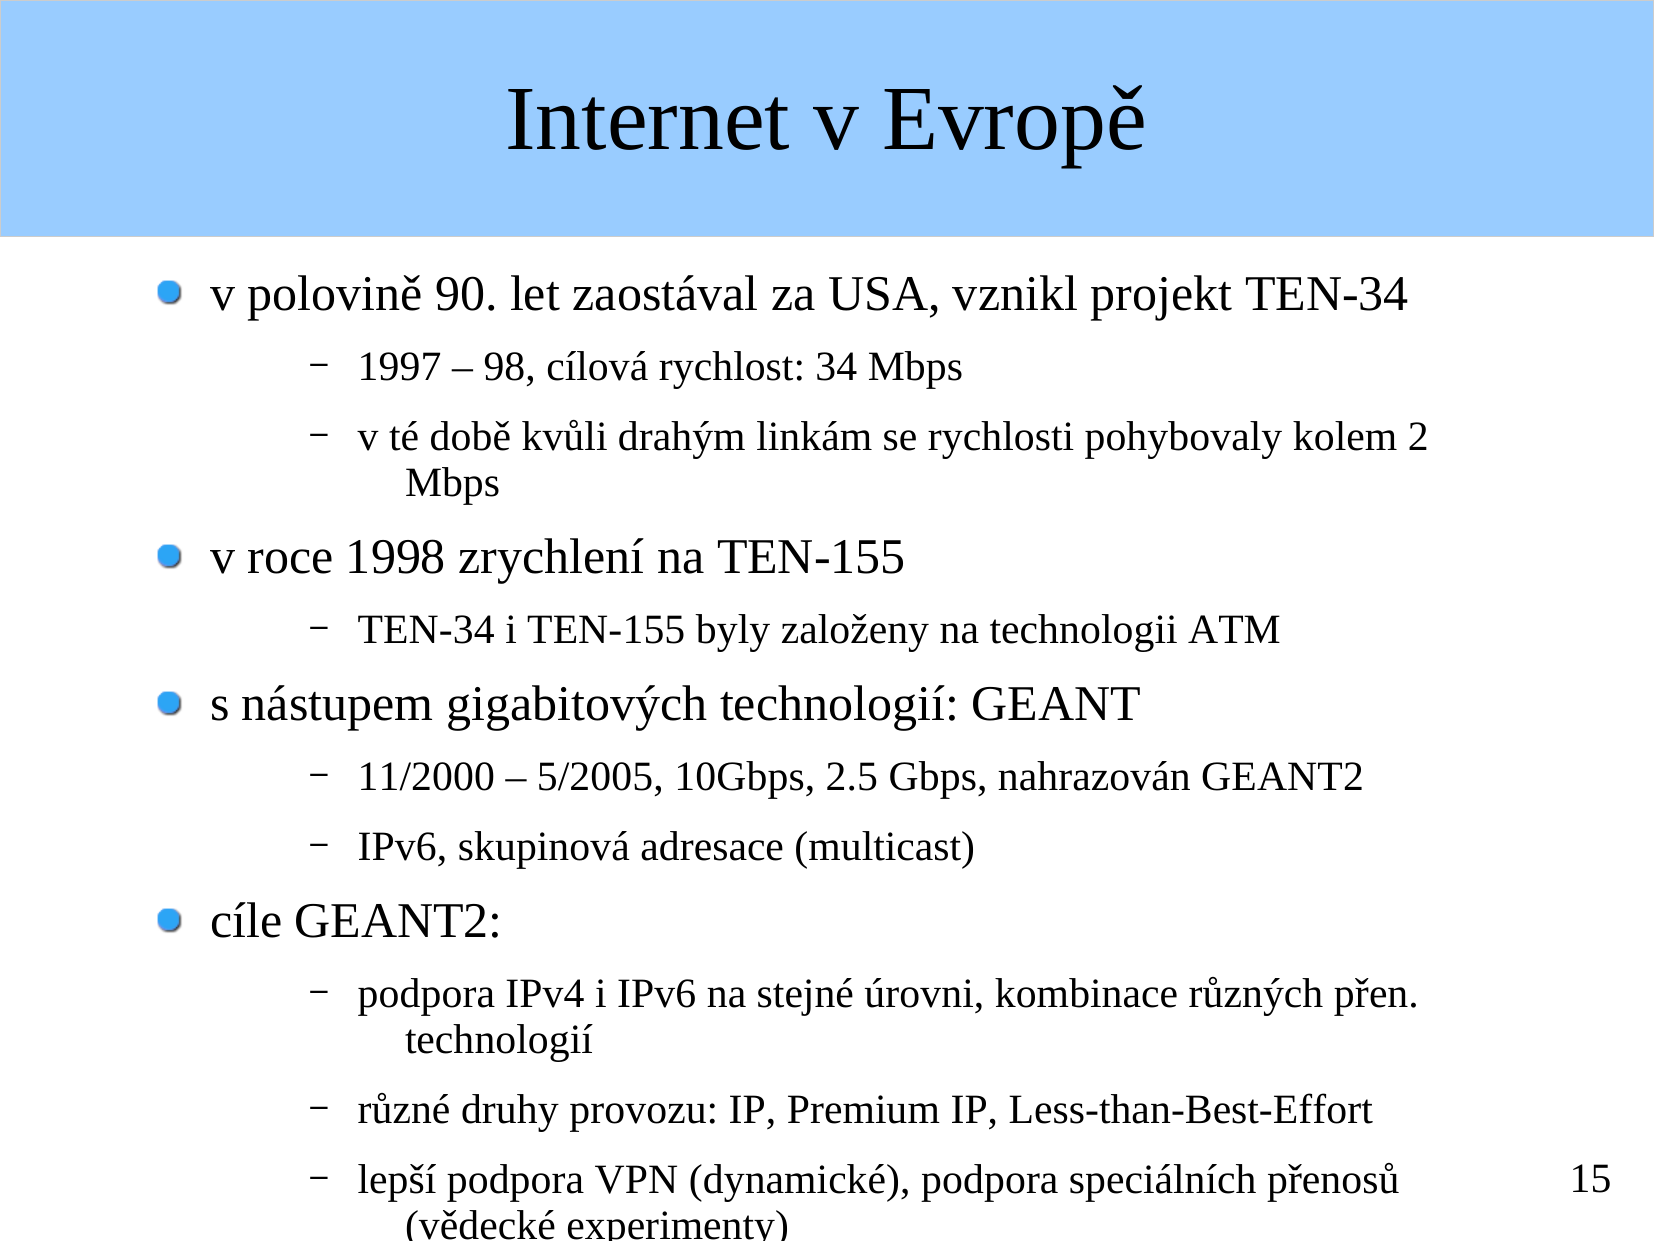

# Internet v Evropě
v polovině 90. let zaostával za USA, vznikl projekt TEN-34
1997 – 98, cílová rychlost: 34 Mbps
v té době kvůli drahým linkám se rychlosti pohybovaly kolem 2 Mbps
v roce 1998 zrychlení na TEN-155
TEN-34 i TEN-155 byly založeny na technologii ATM
s nástupem gigabitových technologií: GEANT
11/2000 – 5/2005, 10Gbps, 2.5 Gbps, nahrazován GEANT2
IPv6, skupinová adresace (multicast)
cíle GEANT2:
podpora IPv4 i IPv6 na stejné úrovni, kombinace různých přen. technologií
různé druhy provozu: IP, Premium IP, Less-than-Best-Effort
lepší podpora VPN (dynamické), podpora speciálních přenosů (vědecké experimenty)